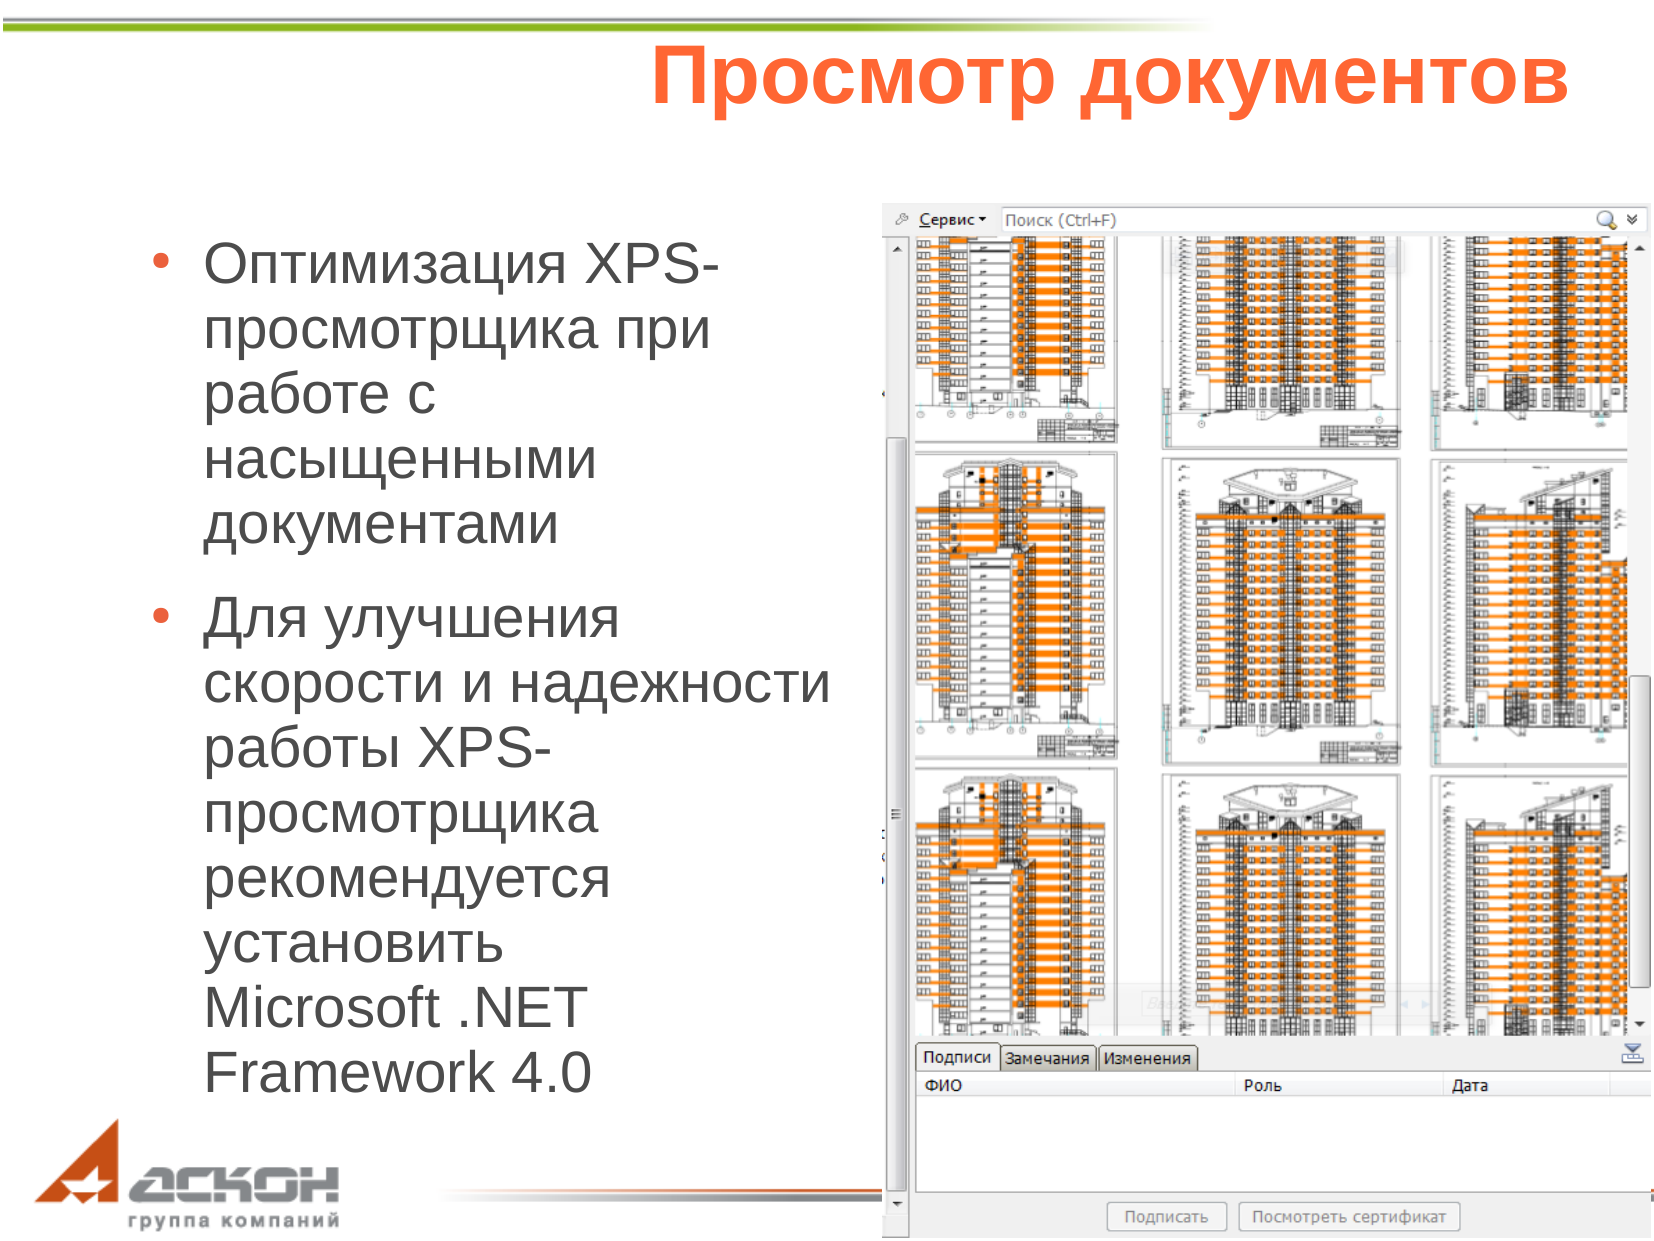

# Просмотр документов
Оптимизация XPS-просмотрщика при работе с насыщенными документами
Для улучшения скорости и надежности работы XPS-просмотрщика рекомендуется установить Microsoft .NET Framework 4.0